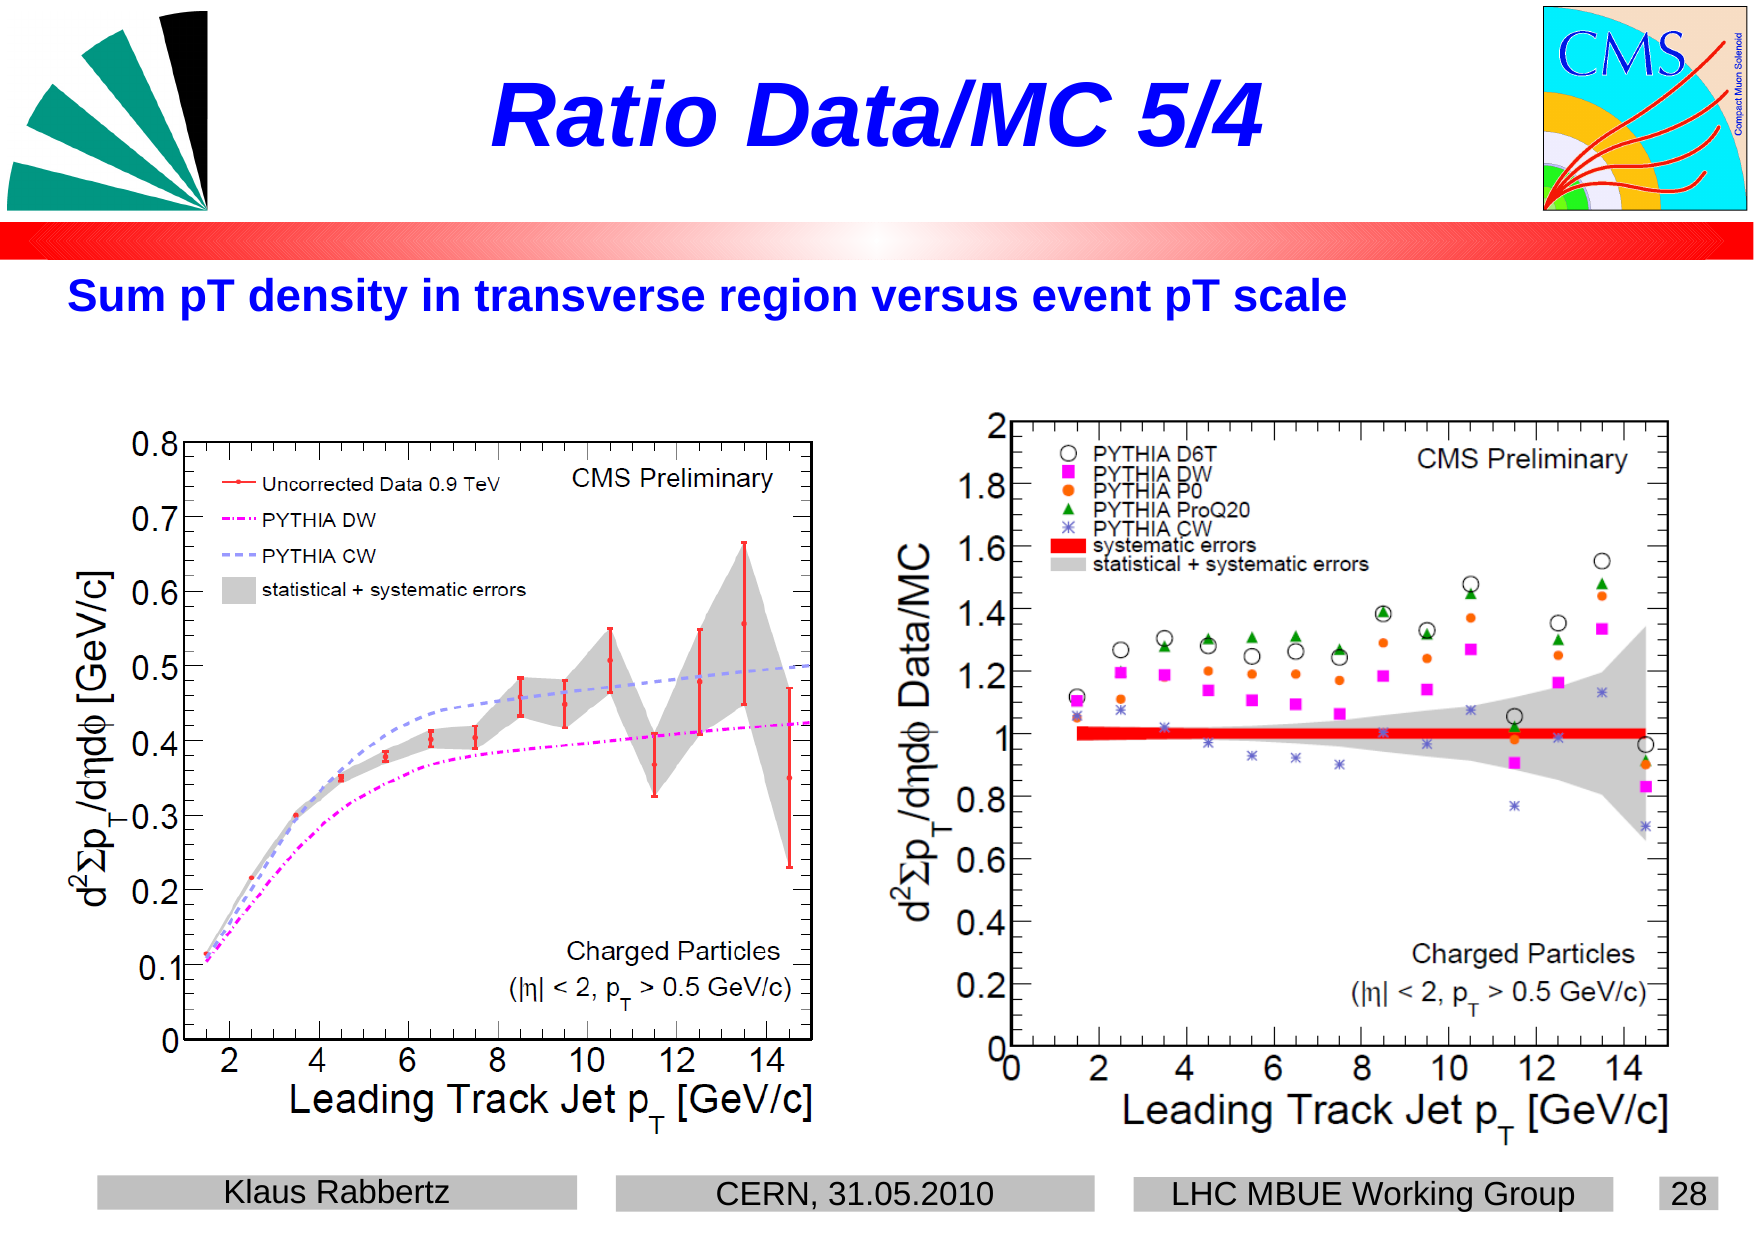

# Ratio Data/MC 5/4
Sum pT density in transverse region versus event pT scale